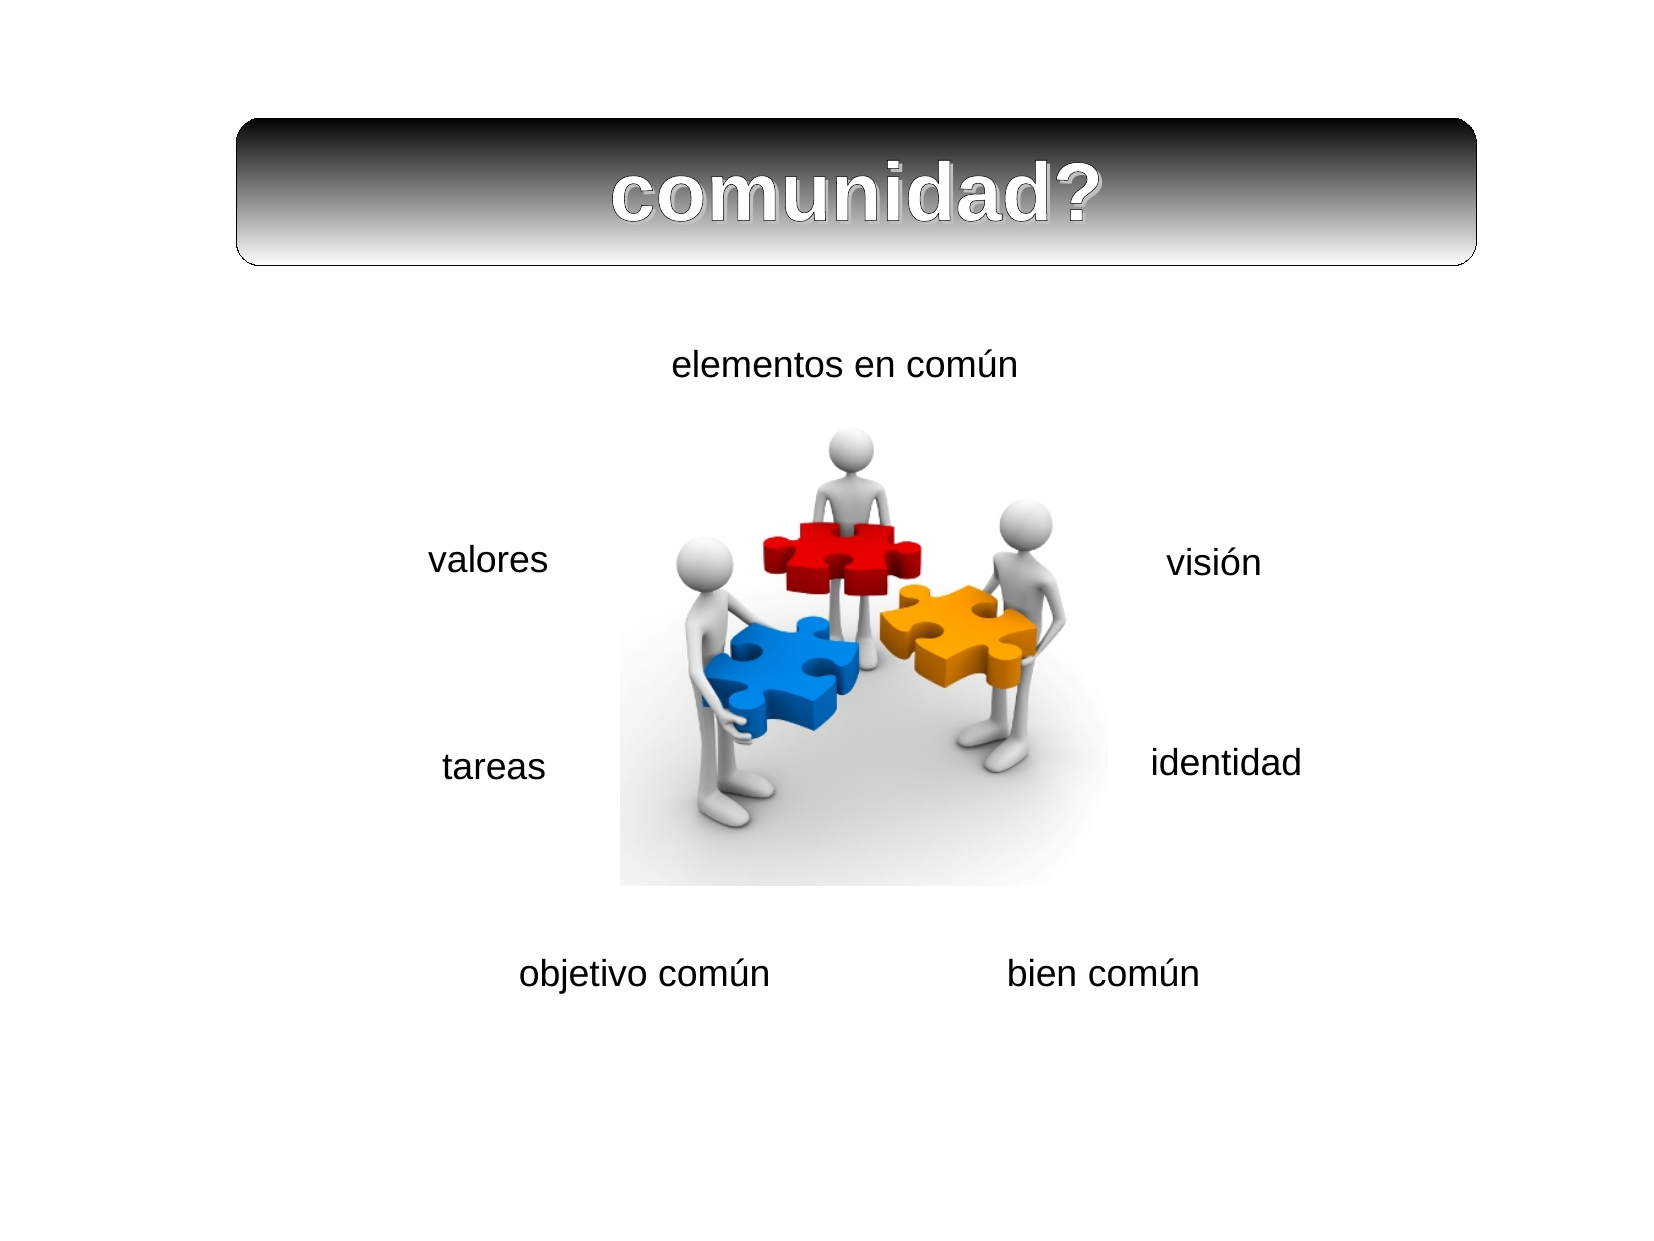

comunidad?
elementos en común
valores
visión
identidad
tareas
objetivo común
bien común